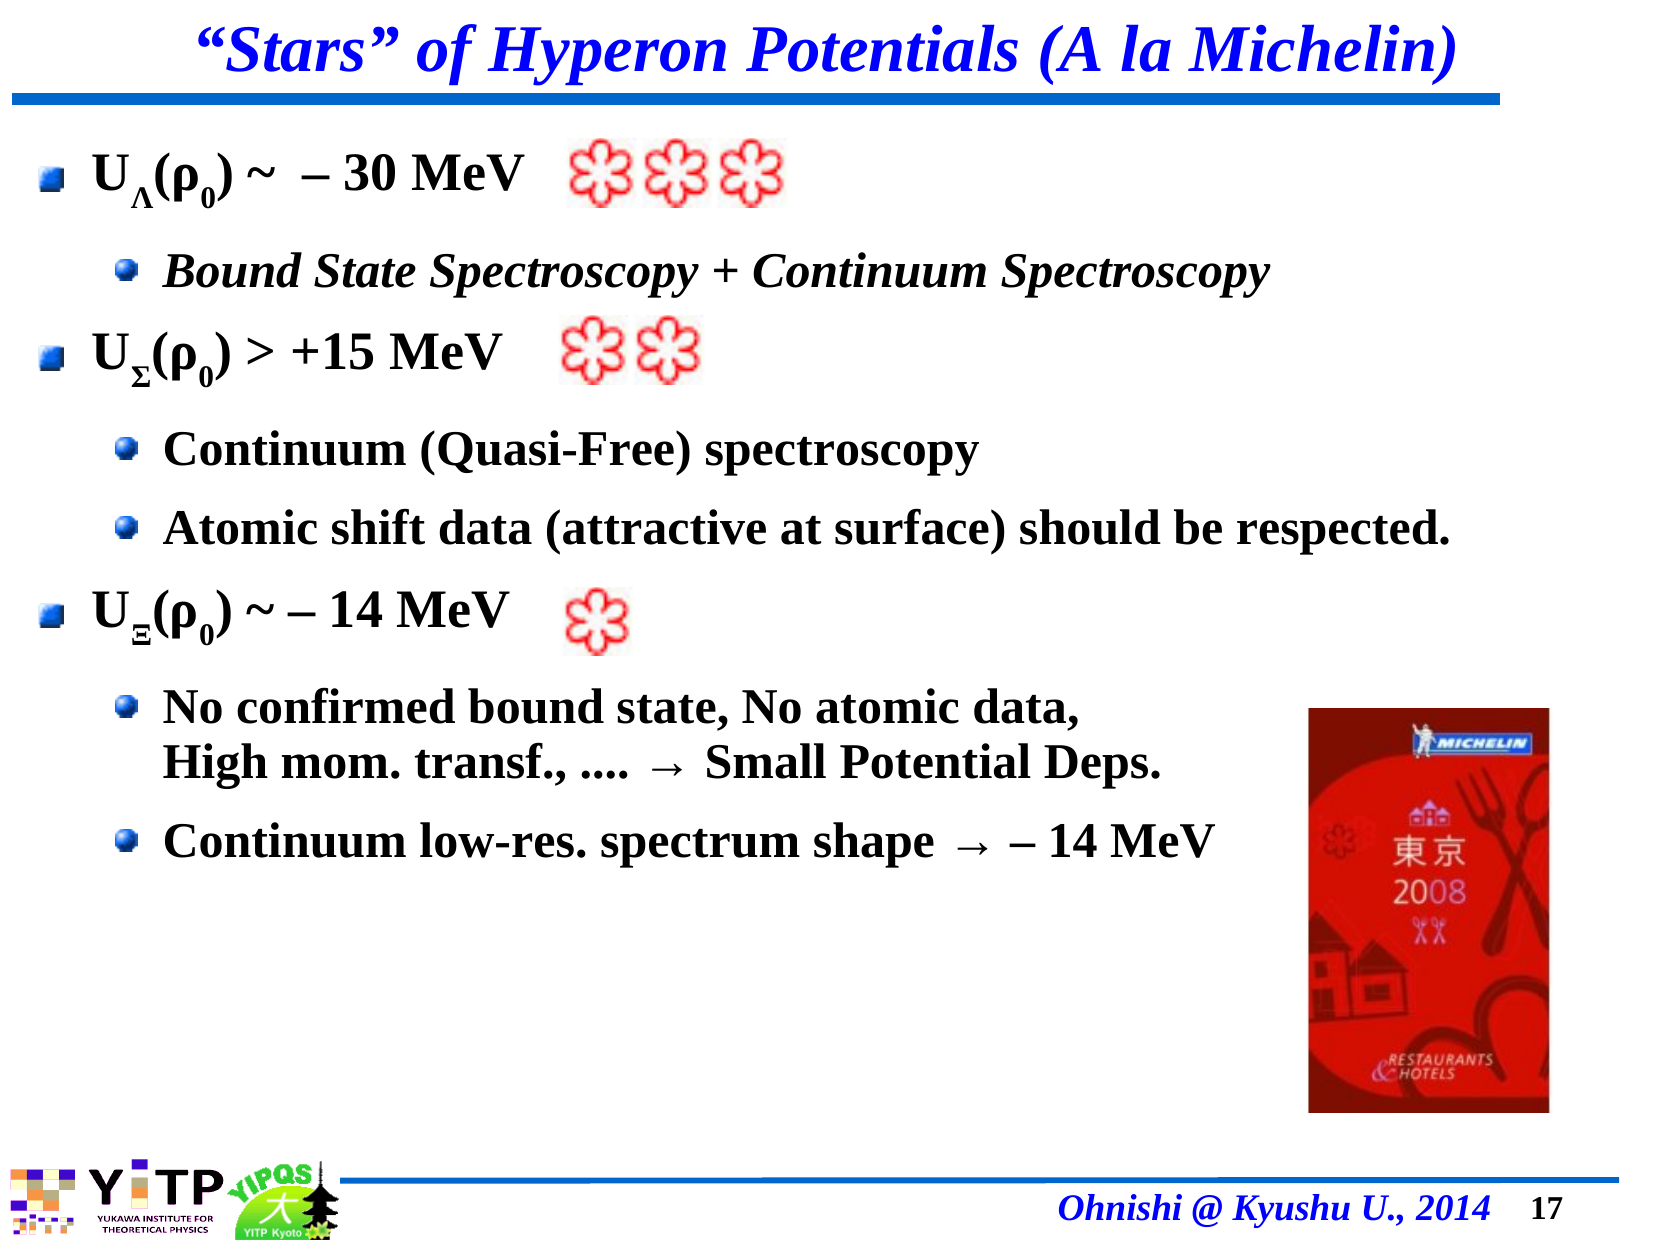

# “Stars” of Hyperon Potentials (A la Michelin)
UΛ(ρ0) ~ – 30 MeV
Bound State Spectroscopy + Continuum Spectroscopy
UΣ(ρ0) > +15 MeV
Continuum (Quasi-Free) spectroscopy
Atomic shift data (attractive at surface) should be respected.
UΞ(ρ0) ~ – 14 MeV
No confirmed bound state, No atomic data,
High mom. transf., .... → Small Potential Deps.
Continuum low-res. spectrum shape → – 14 MeV